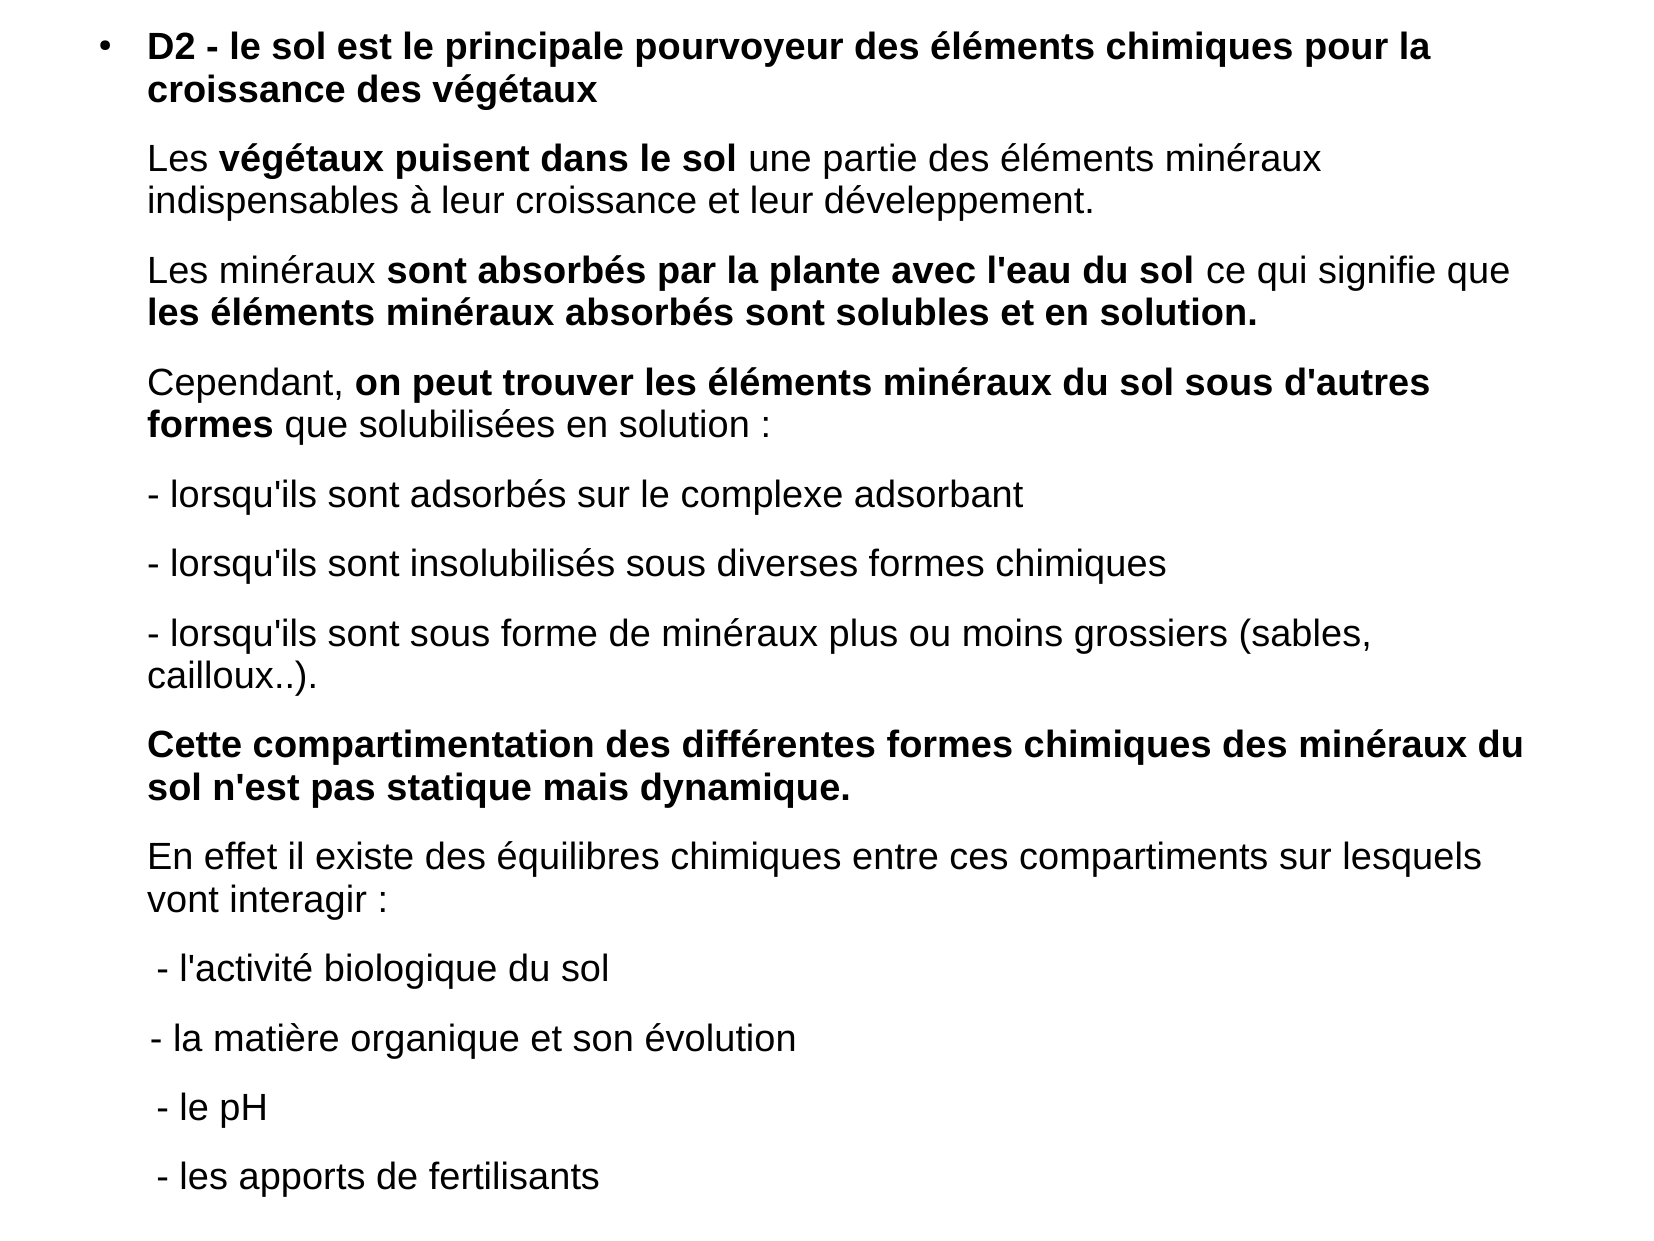

# D2 - le sol est le principale pourvoyeur des éléments chimiques pour la croissance des végétaux
Les végétaux puisent dans le sol une partie des éléments minéraux indispensables à leur croissance et leur déveleppement.
Les minéraux sont absorbés par la plante avec l'eau du sol ce qui signifie que les éléments minéraux absorbés sont solubles et en solution.
Cependant, on peut trouver les éléments minéraux du sol sous d'autres formes que solubilisées en solution :
- lorsqu'ils sont adsorbés sur le complexe adsorbant
- lorsqu'ils sont insolubilisés sous diverses formes chimiques
- lorsqu'ils sont sous forme de minéraux plus ou moins grossiers (sables, cailloux..).
Cette compartimentation des différentes formes chimiques des minéraux du sol n'est pas statique mais dynamique.
En effet il existe des équilibres chimiques entre ces compartiments sur lesquels vont interagir :
 - l'activité biologique du sol
 	- la matière organique et son évolution
 - le pH
 - les apports de fertilisants